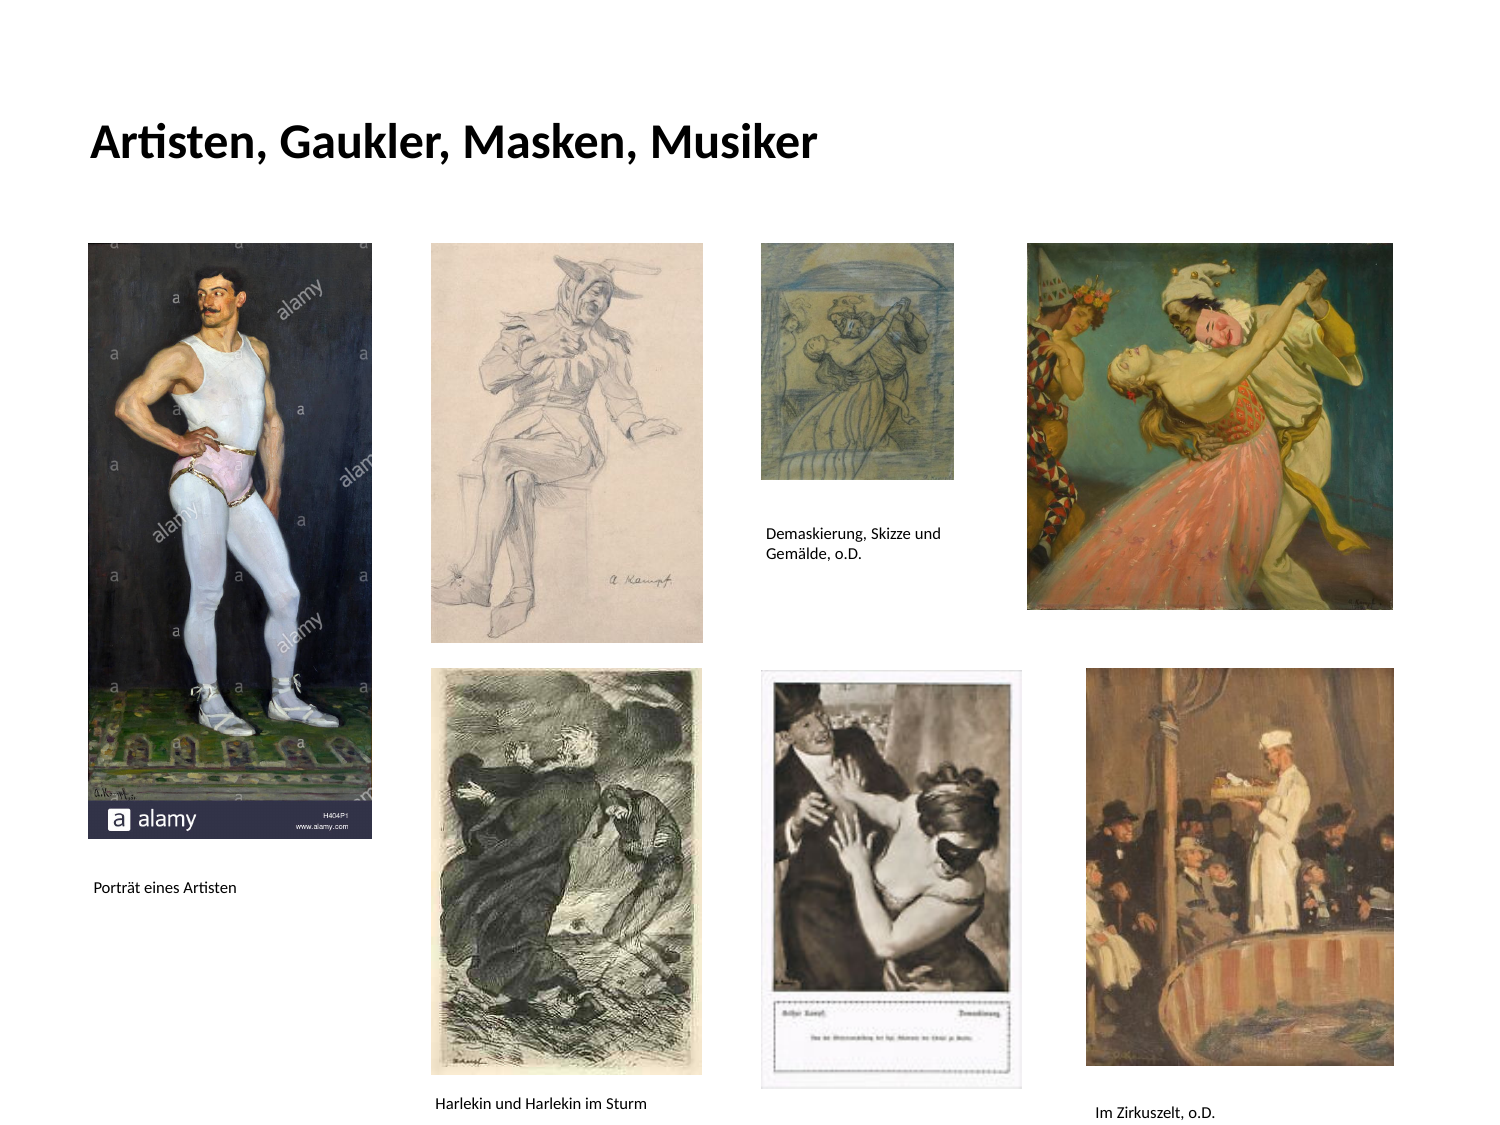

# Artisten, Gaukler, Masken, Musiker
Demaskierung, Skizze und
Gemälde, o.D.
Porträt eines Artisten
Harlekin und Harlekin im Sturm
Im Zirkuszelt, o.D.